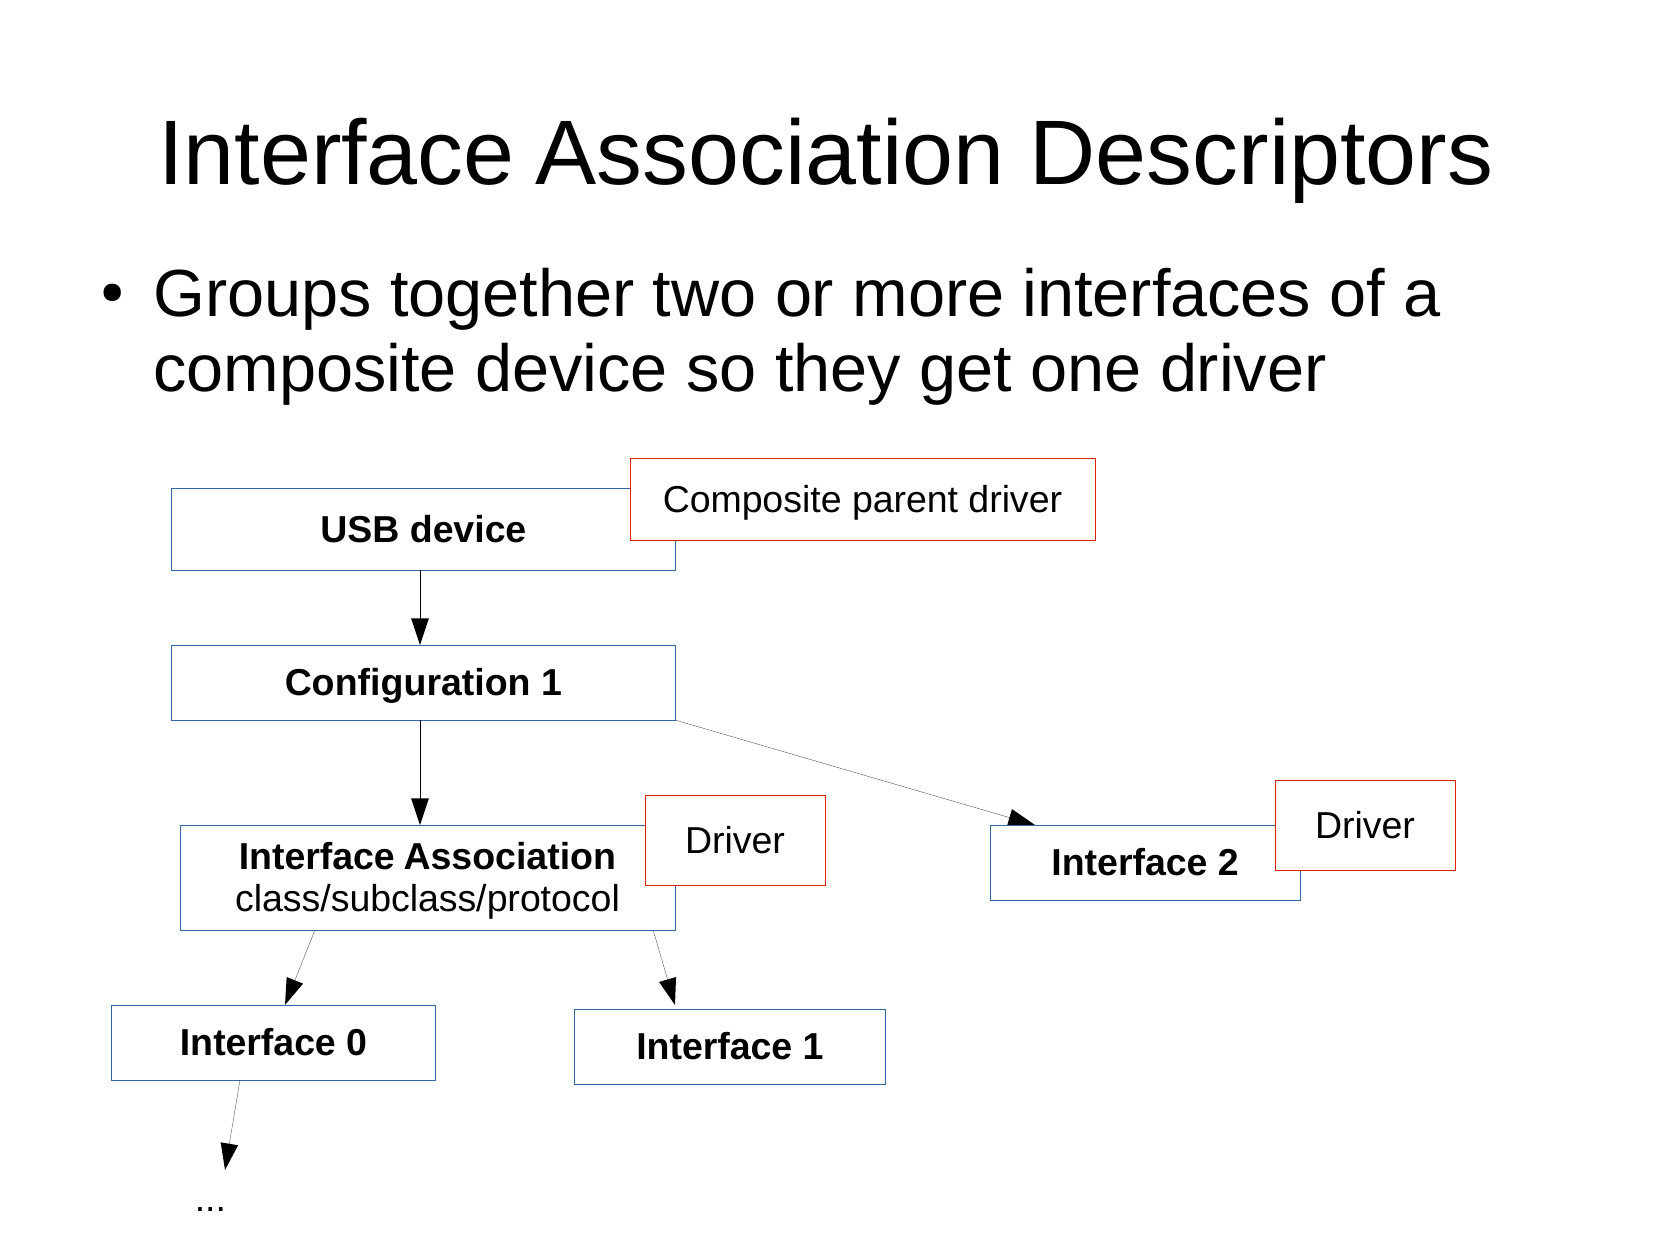

# Interface Association Descriptors
Groups together two or more interfaces of a composite device so they get one driver
Composite parent driver
USB device
Configuration 1
Driver
Driver
Interface Association
class/subclass/protocol
Interface 2
Interface 0
Interface 1
...